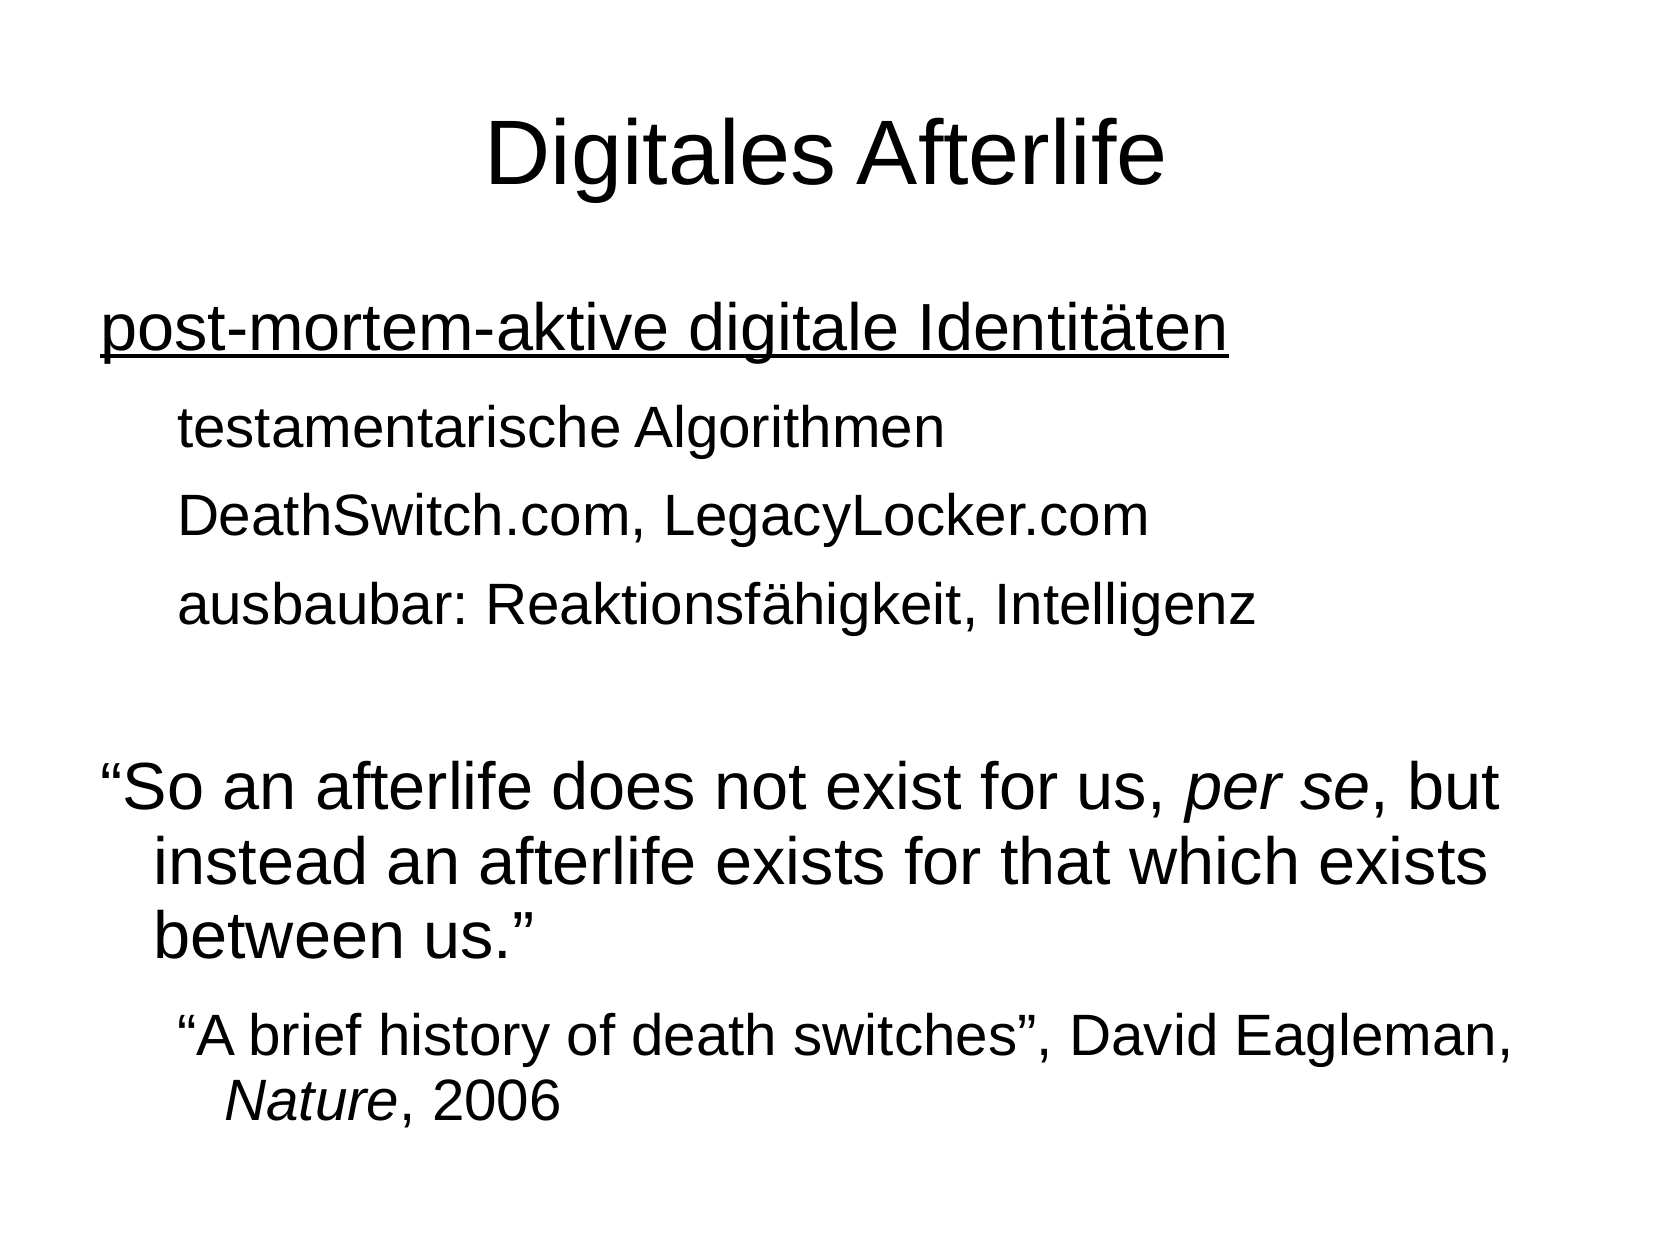

# Digitales Afterlife
post-mortem-aktive digitale Identitäten
testamentarische Algorithmen
DeathSwitch.com, LegacyLocker.com
ausbaubar: Reaktionsfähigkeit, Intelligenz
“So an afterlife does not exist for us, per se, but instead an afterlife exists for that which exists between us.”
“A brief history of death switches”, David Eagleman, Nature, 2006